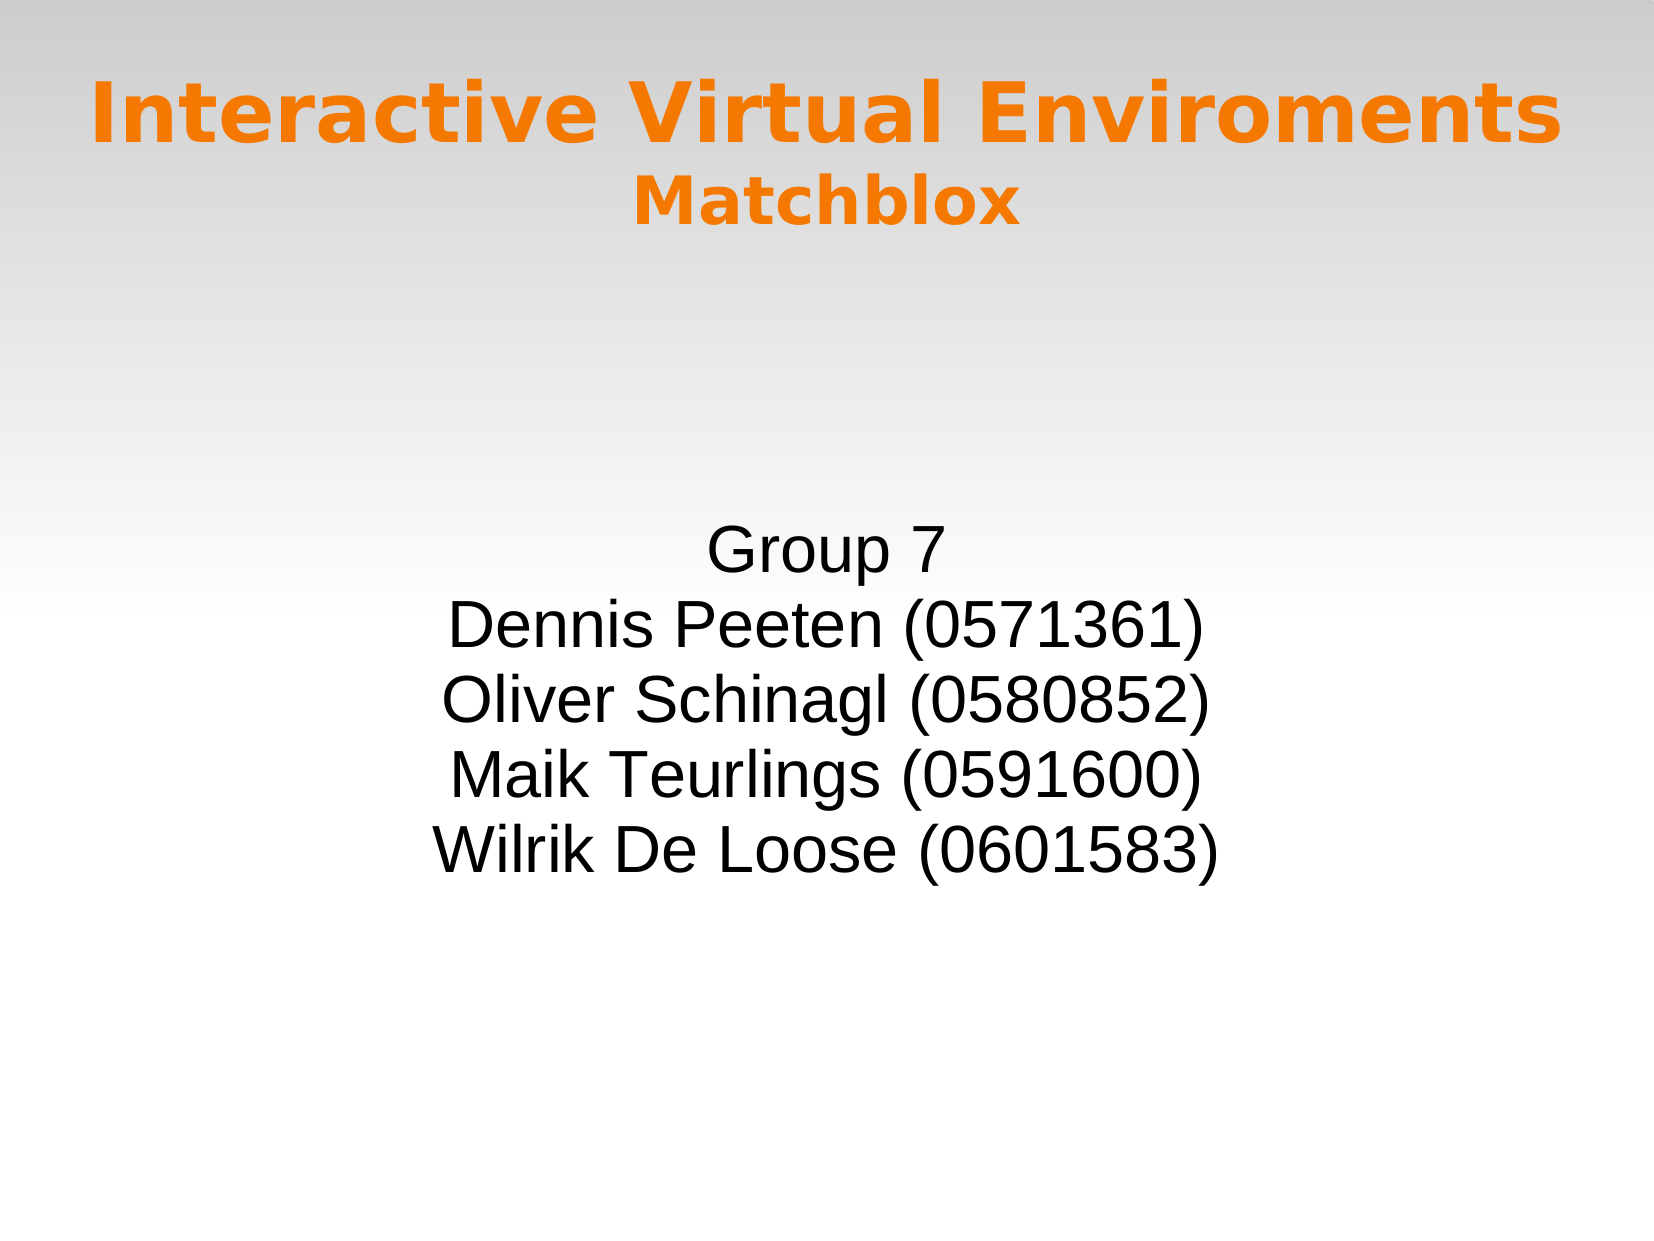

# Interactive Virtual Enviroments Matchblox
Group 7
Dennis Peeten (0571361)
Oliver Schinagl (0580852)
Maik Teurlings (0591600)
Wilrik De Loose (0601583)